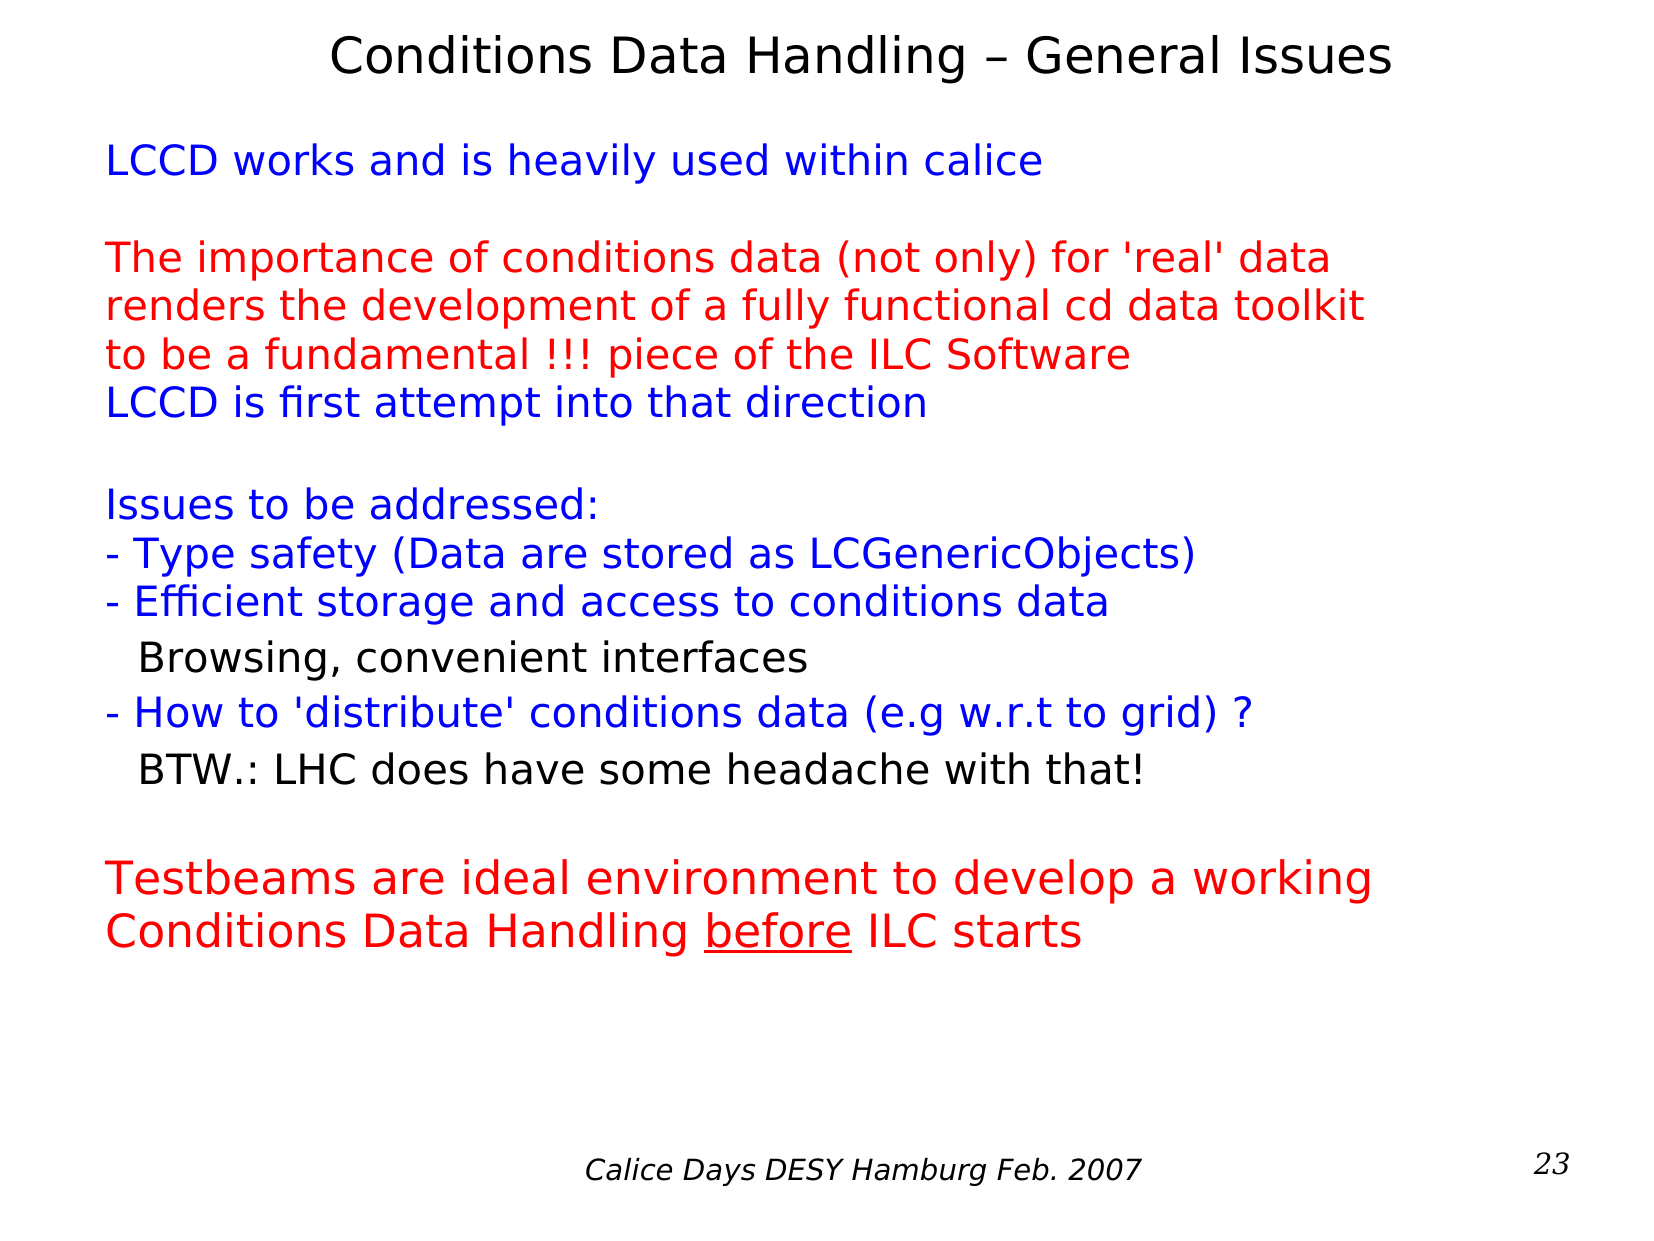

Conditions Data Handling – General Issues
#
LCCD works and is heavily used within calice
The importance of conditions data (not only) for 'real' data
renders the development of a fully functional cd data toolkit
to be a fundamental !!! piece of the ILC Software
LCCD is first attempt into that direction
Issues to be addressed:
- Type safety (Data are stored as LCGenericObjects)
- Efficient storage and access to conditions data
 Browsing, convenient interfaces
- How to 'distribute' conditions data (e.g w.r.t to grid) ?
 BTW.: LHC does have some headache with that!
Testbeams are ideal environment to develop a working
Conditions Data Handling before ILC starts
23
ILC Detector Testbeam Workshop Jan. 07